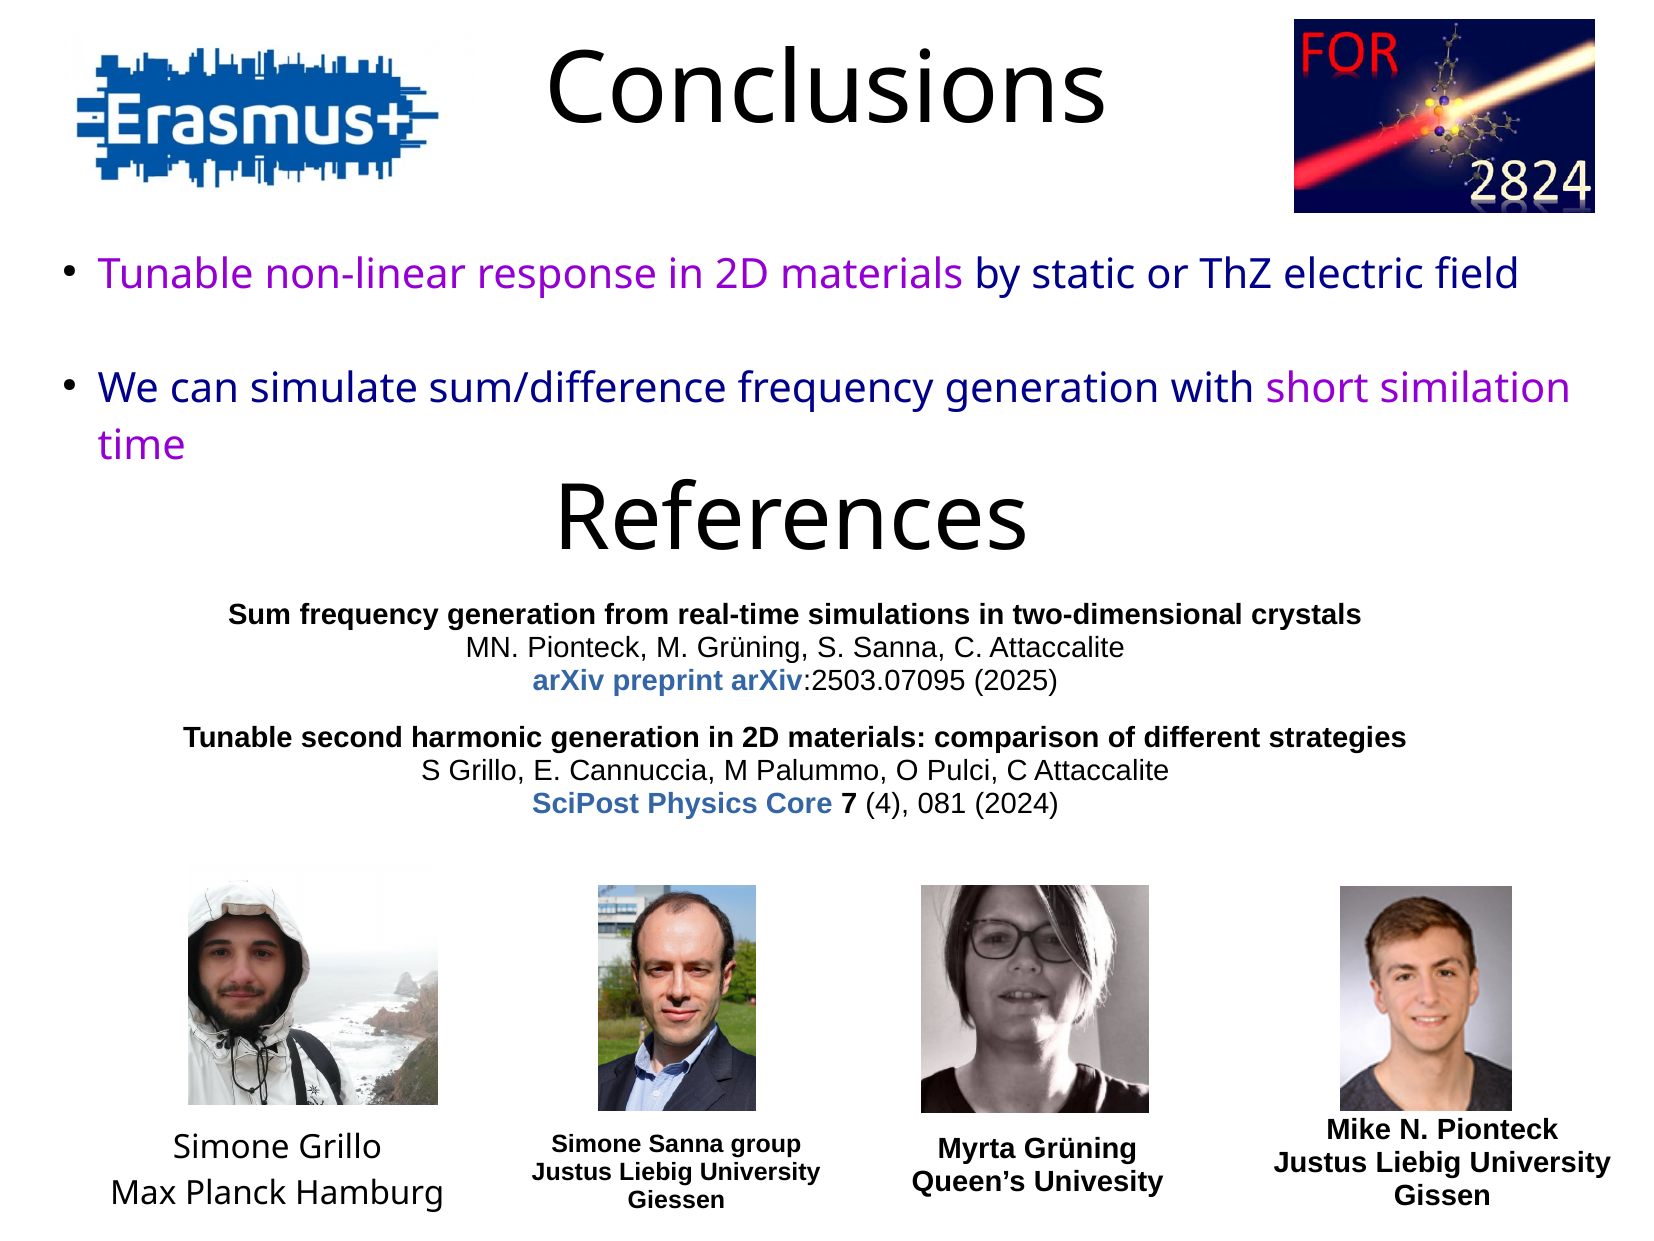

# Conclusions
Tunable non-linear response in 2D materials by static or ThZ electric field
We can simulate sum/difference frequency generation with short similation time
References
Sum frequency generation from real-time simulations in two-dimensional crystals
MN. Pionteck, M. Grüning, S. Sanna, C. Attaccalite
arXiv preprint arXiv:2503.07095 (2025)
Tunable second harmonic generation in 2D materials: comparison of different strategies
S Grillo, E. Cannuccia, M Palummo, O Pulci, C Attaccalite
SciPost Physics Core 7 (4), 081 (2024)
Mike N. Pionteck
Justus Liebig University
Gissen
Simone Grillo
Max Planck Hamburg
Simone Sanna group
Justus Liebig University Giessen
Myrta Grüning
Queen’s Univesity